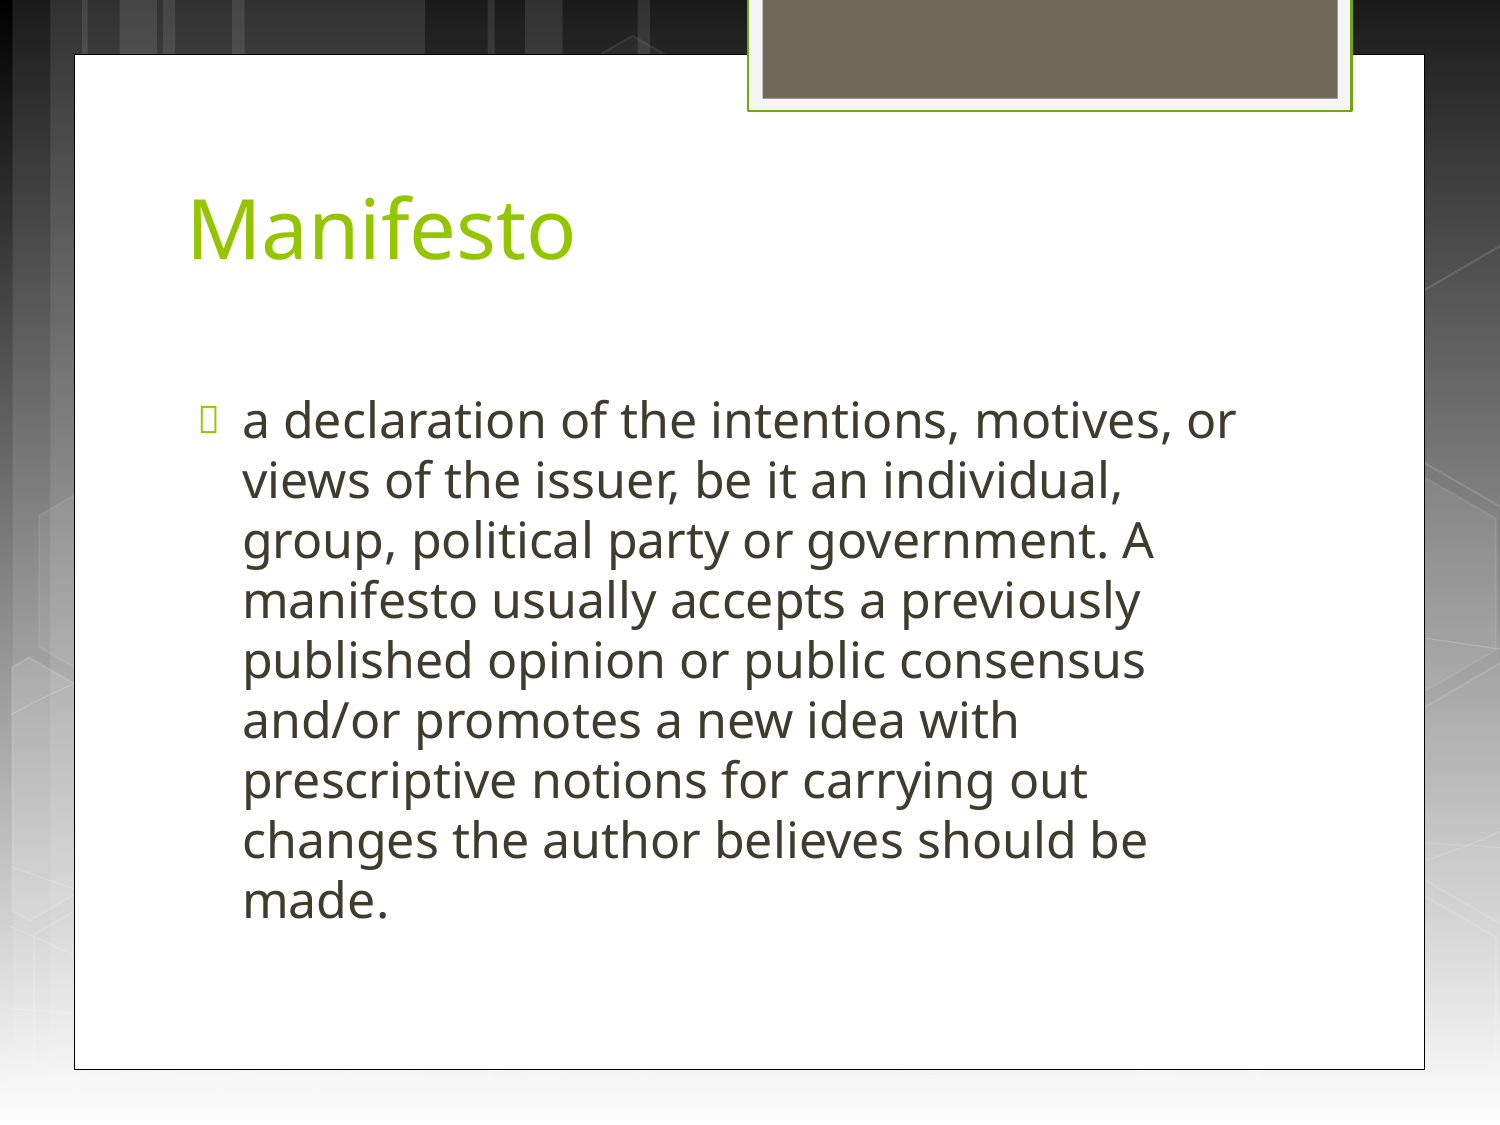

# Manifesto
a declaration of the intentions, motives, or views of the issuer, be it an individual, group, political party or government. A manifesto usually accepts a previously published opinion or public consensus and/or promotes a new idea with prescriptive notions for carrying out changes the author believes should be made.